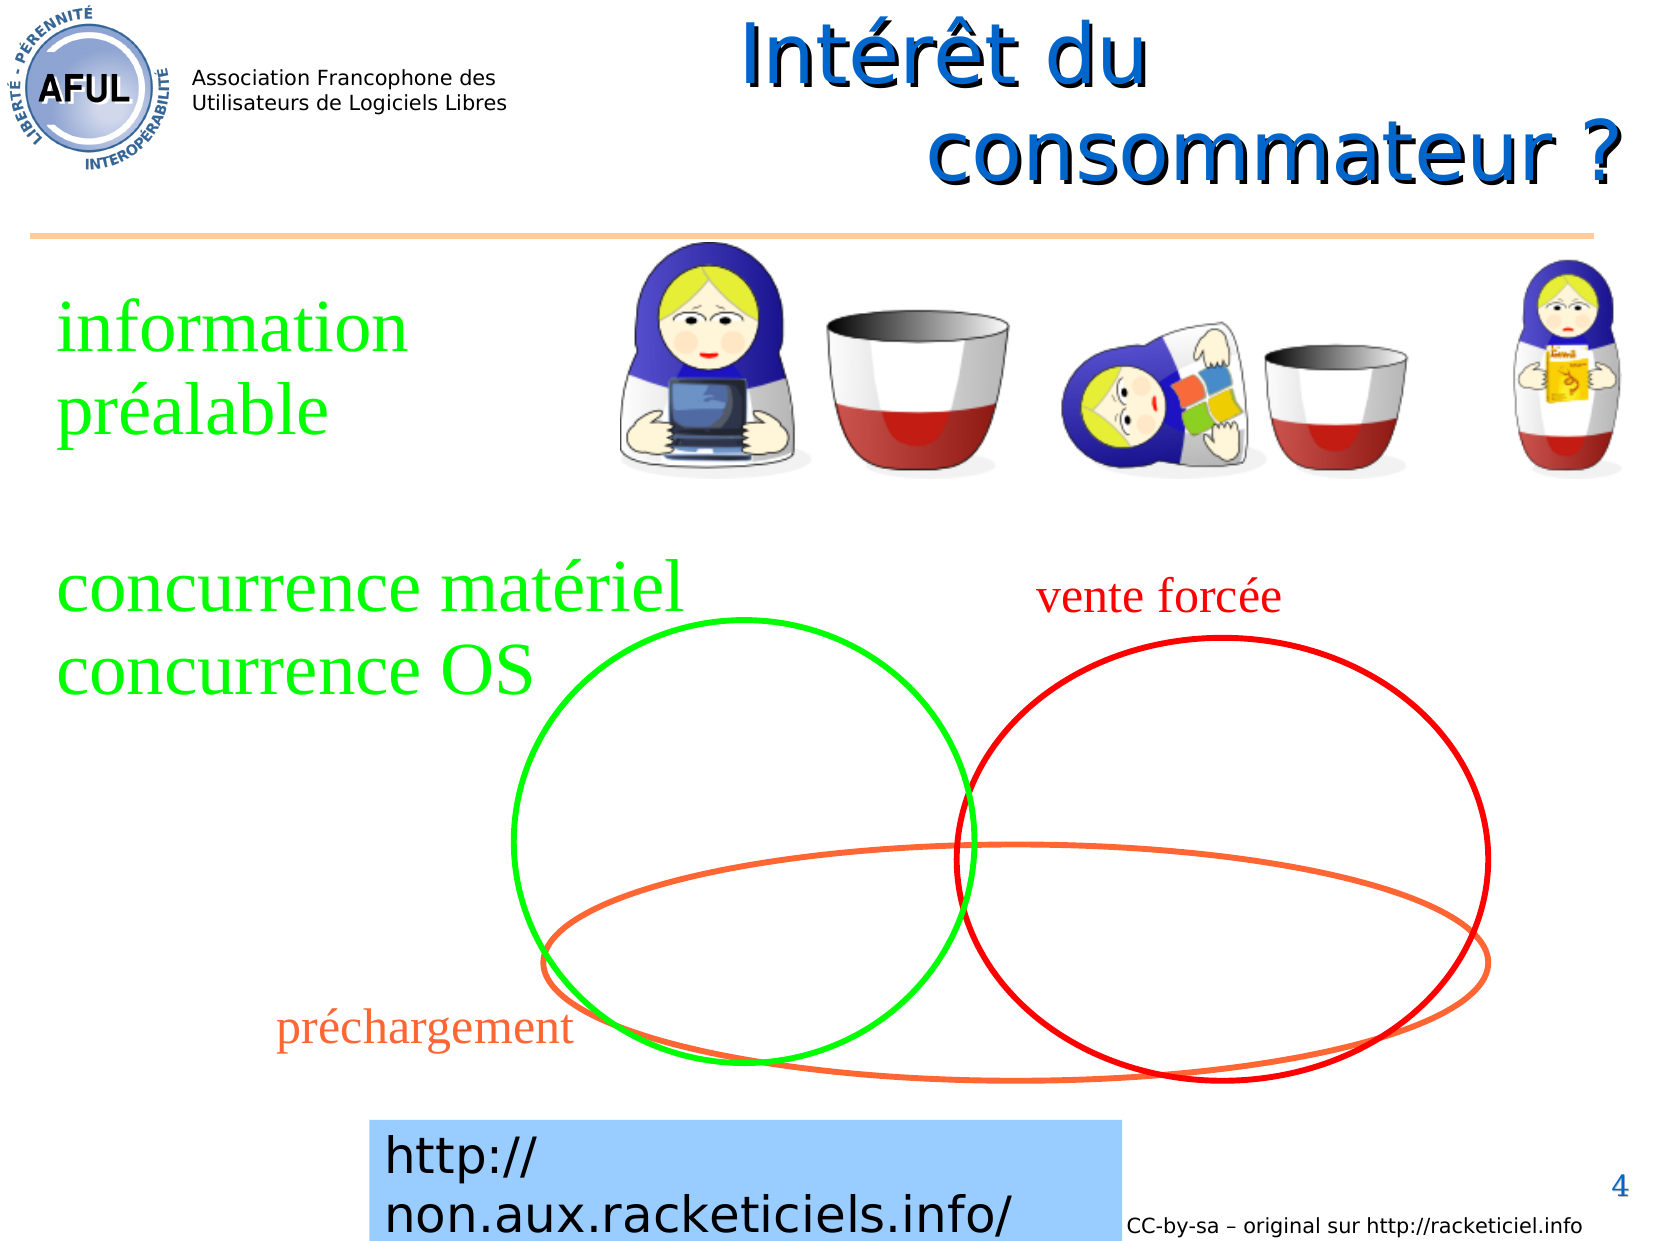

# Intérêt du							consommateur ?
information
préalable
concurrence matériel
concurrence OS
vente forcée
préchargement
http://non.aux.racketiciels.info/
4